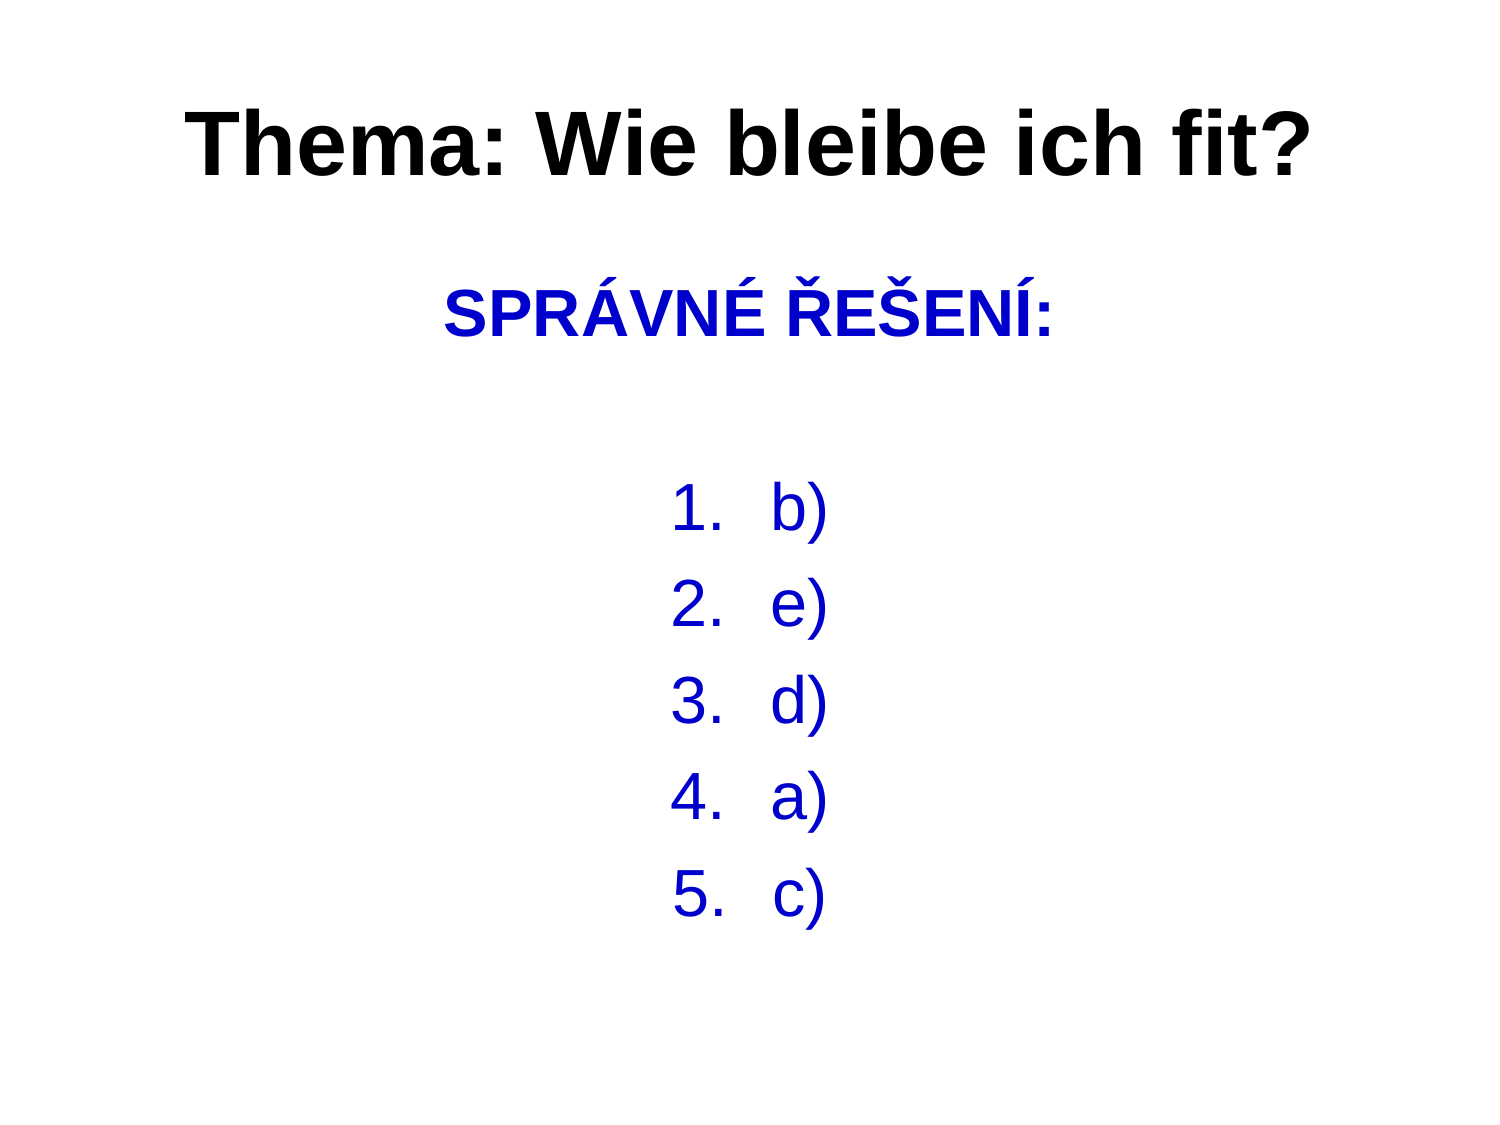

# Thema: Wie bleibe ich fit?
SPRÁVNÉ ŘEŠENÍ:
b)
e)
d)
a)
c)